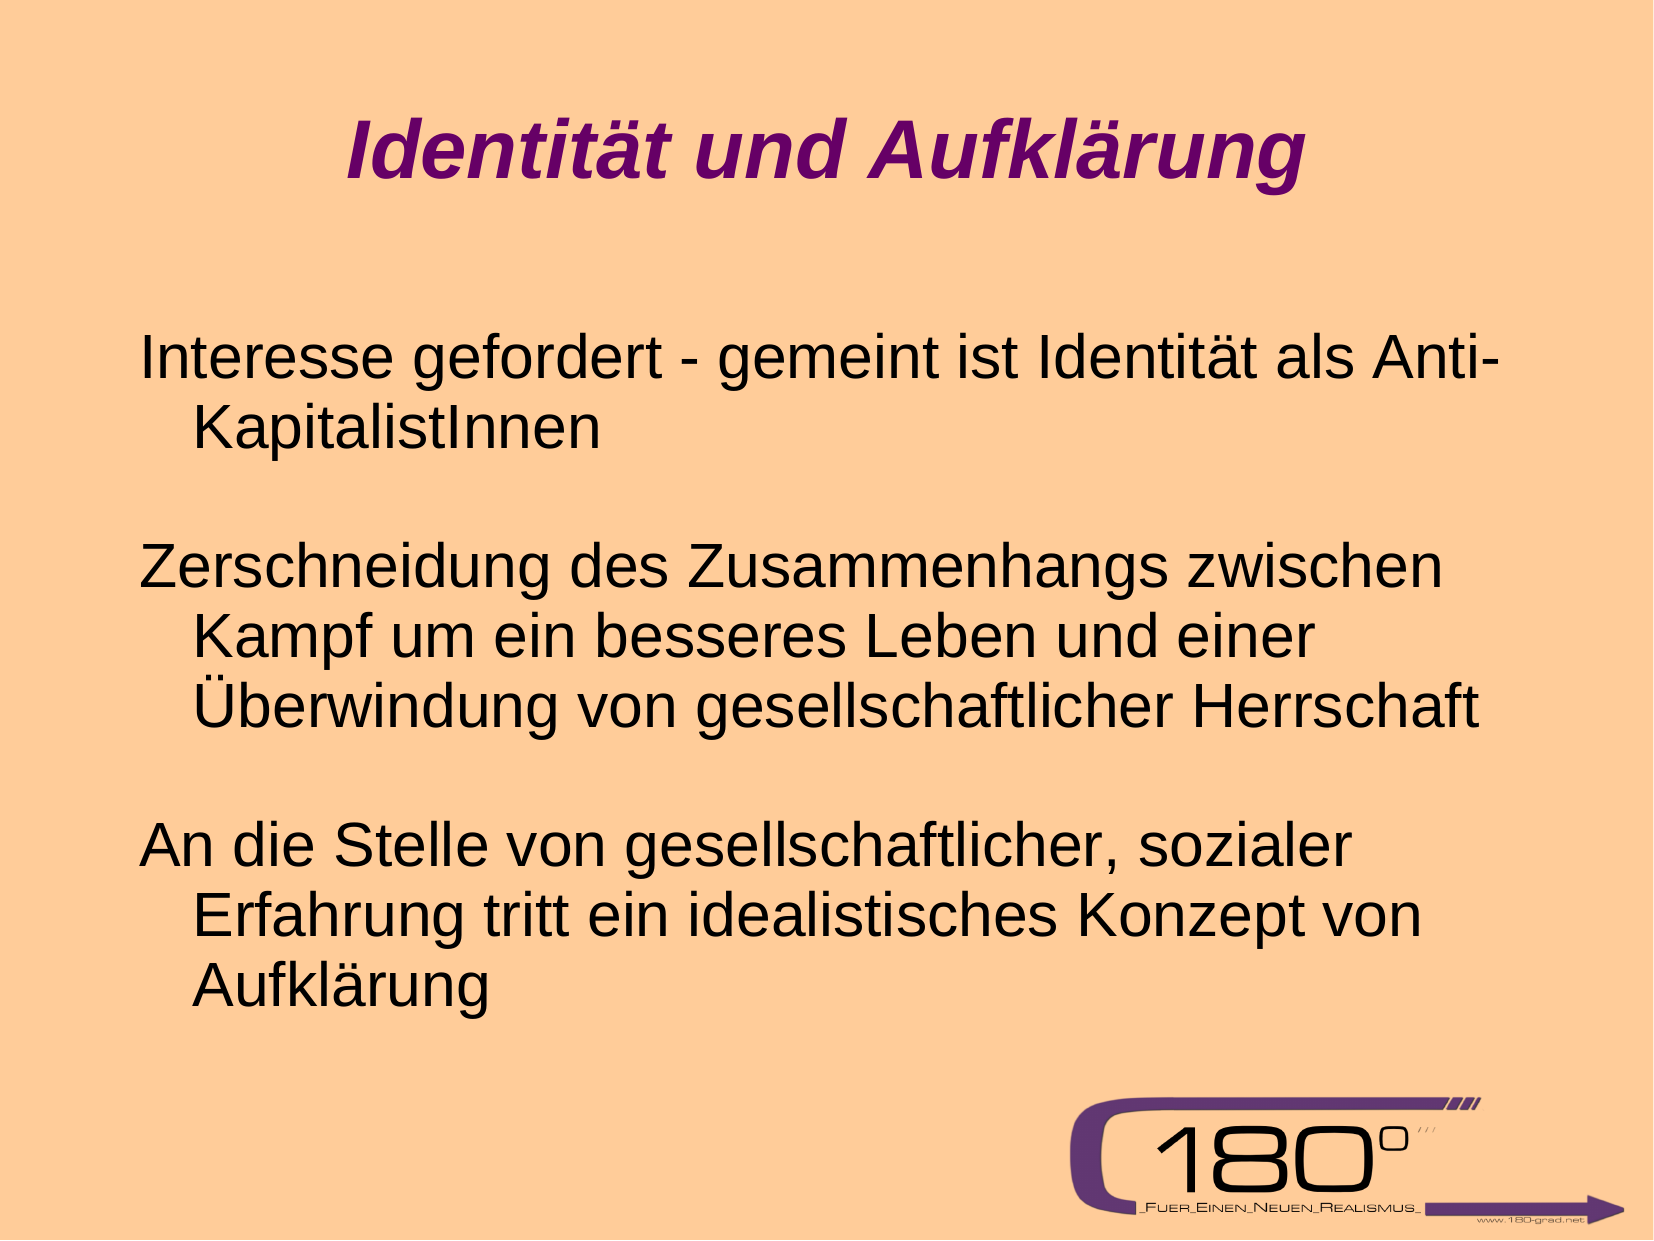

# Identität und Aufklärung
Interesse gefordert - gemeint ist Identität als Anti- KapitalistInnen
Zerschneidung des Zusammenhangs zwischen Kampf um ein besseres Leben und einer Überwindung von gesellschaftlicher Herrschaft
An die Stelle von gesellschaftlicher, sozialer Erfahrung tritt ein idealistisches Konzept von Aufklärung